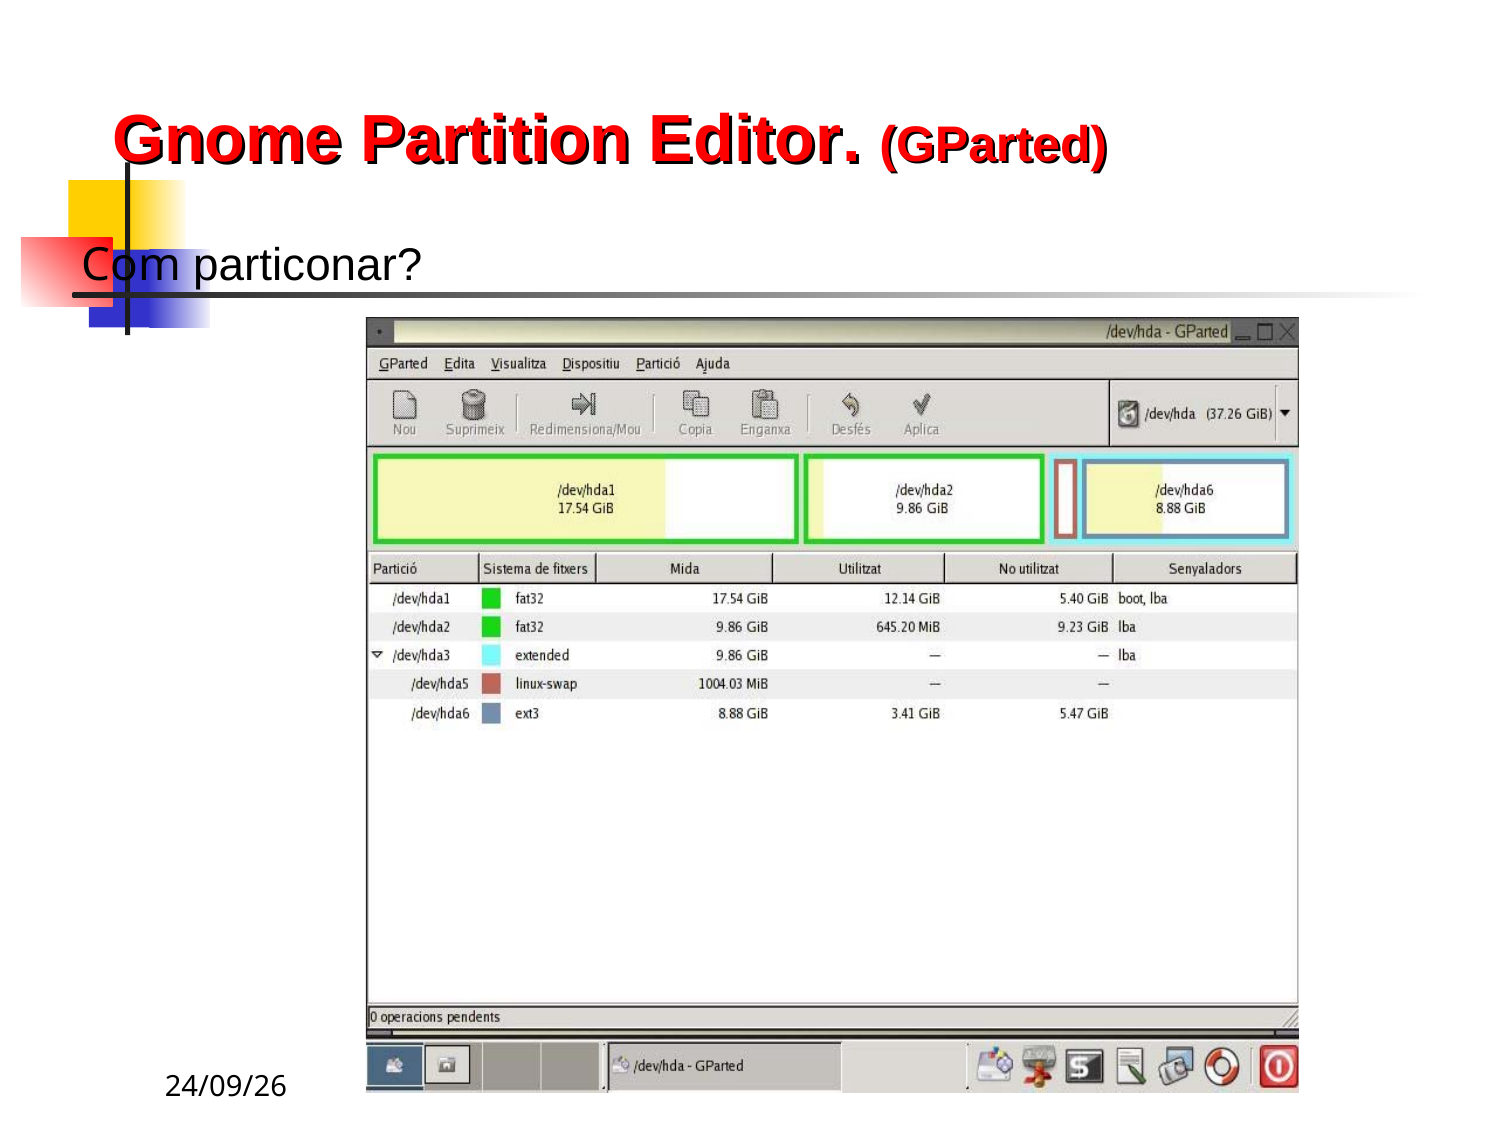

# Gnome Partition Editor. (GParted)
Com particonar?